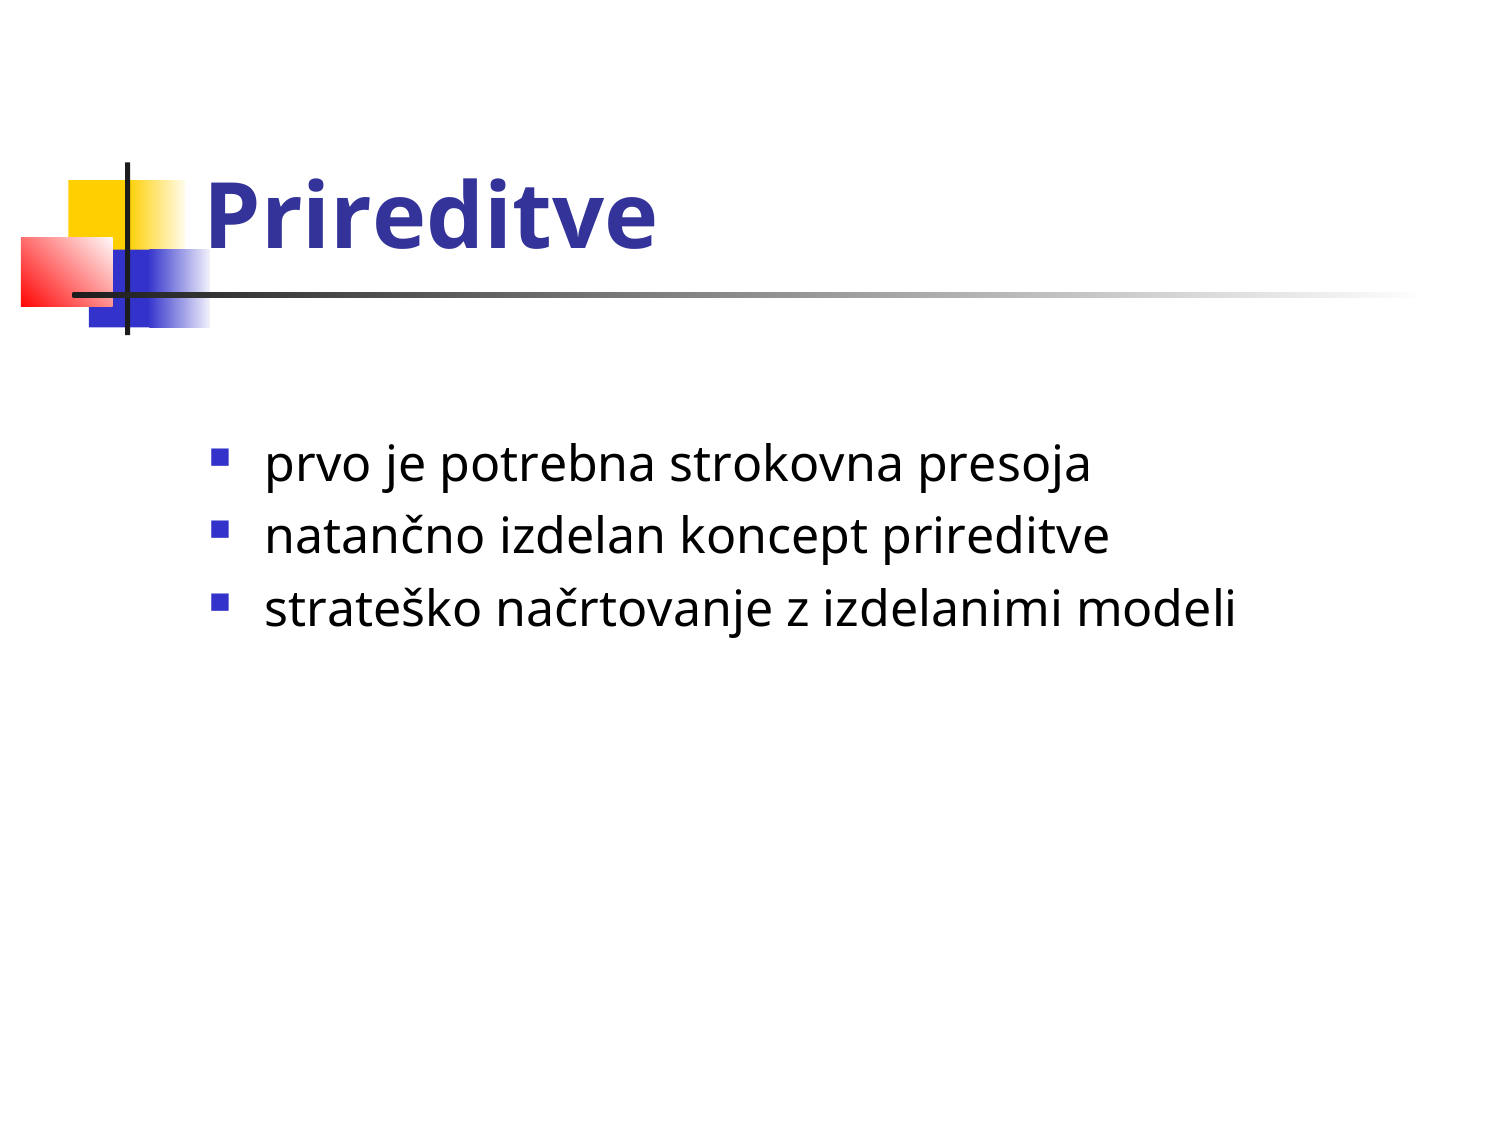

# Prireditve
prvo je potrebna strokovna presoja
natančno izdelan koncept prireditve
strateško načrtovanje z izdelanimi modeli